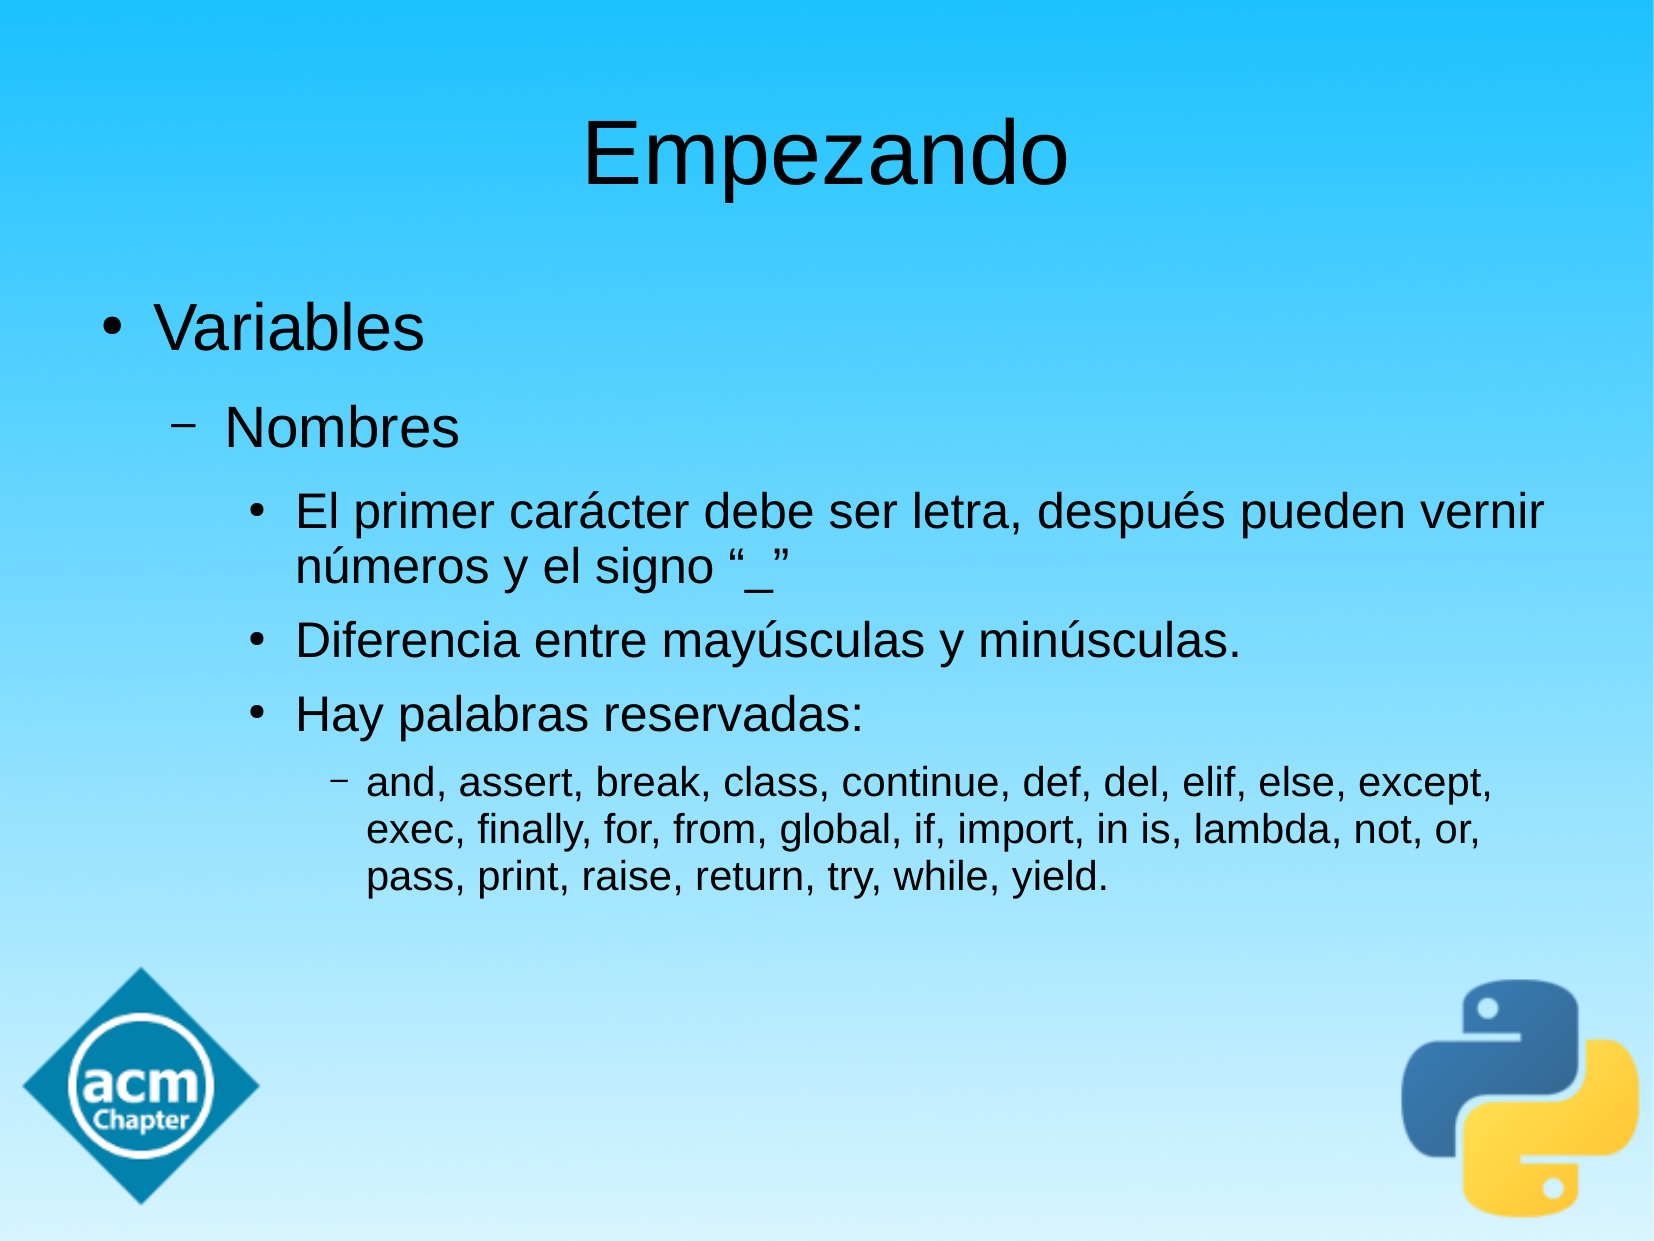

# Empezando
Variables
Nombres
El primer carácter debe ser letra, después pueden vernir números y el signo “_”
Diferencia entre mayúsculas y minúsculas.
Hay palabras reservadas:
and, assert, break, class, continue, def, del, elif, else, except, exec, finally, for, from, global, if, import, in is, lambda, not, or, pass, print, raise, return, try, while, yield.